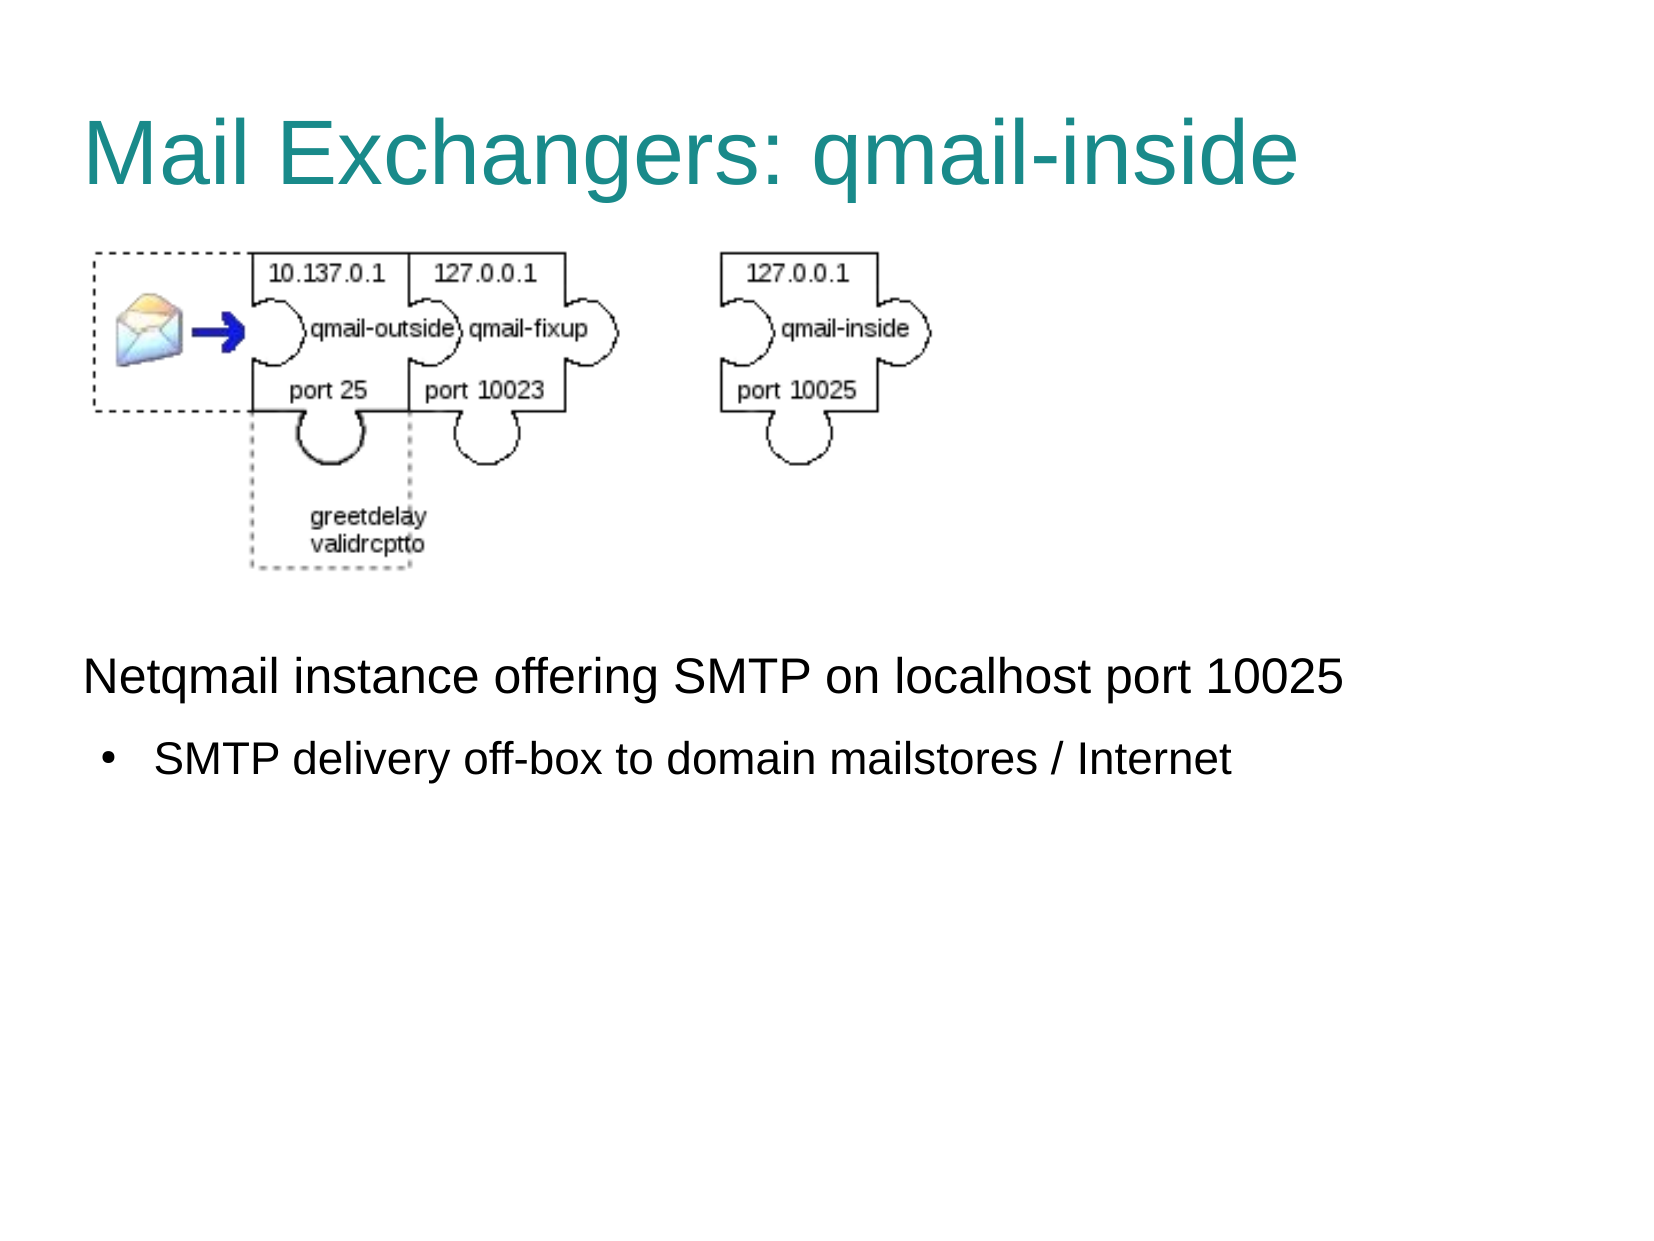

# Mail Exchangers: qmail-inside
Netqmail instance offering SMTP on localhost port 10025
SMTP delivery off-box to domain mailstores / Internet